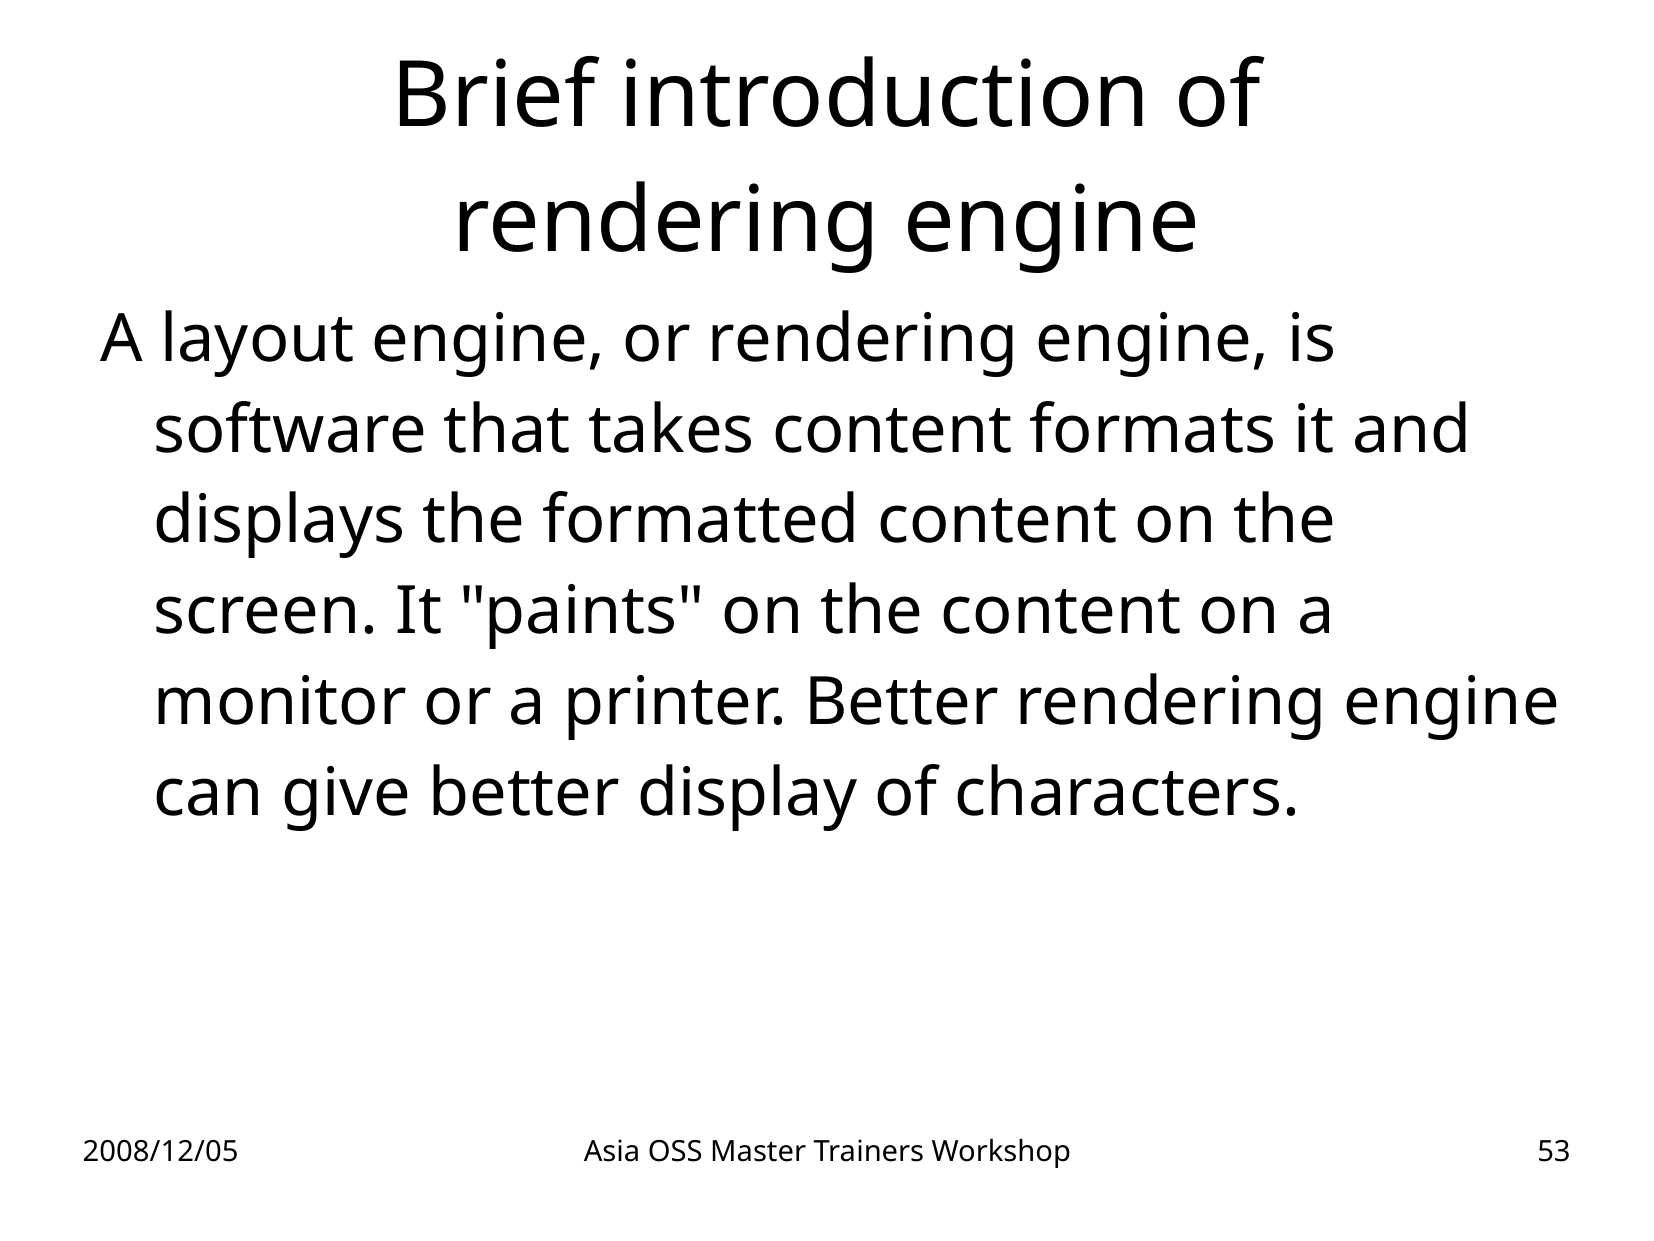

# Brief introduction of rendering engine
A layout engine, or rendering engine, is software that takes content formats it and displays the formatted content on the screen. It "paints" on the content on a monitor or a printer. Better rendering engine can give better display of characters.
2008/12/05
Asia OSS Master Trainers Workshop
53